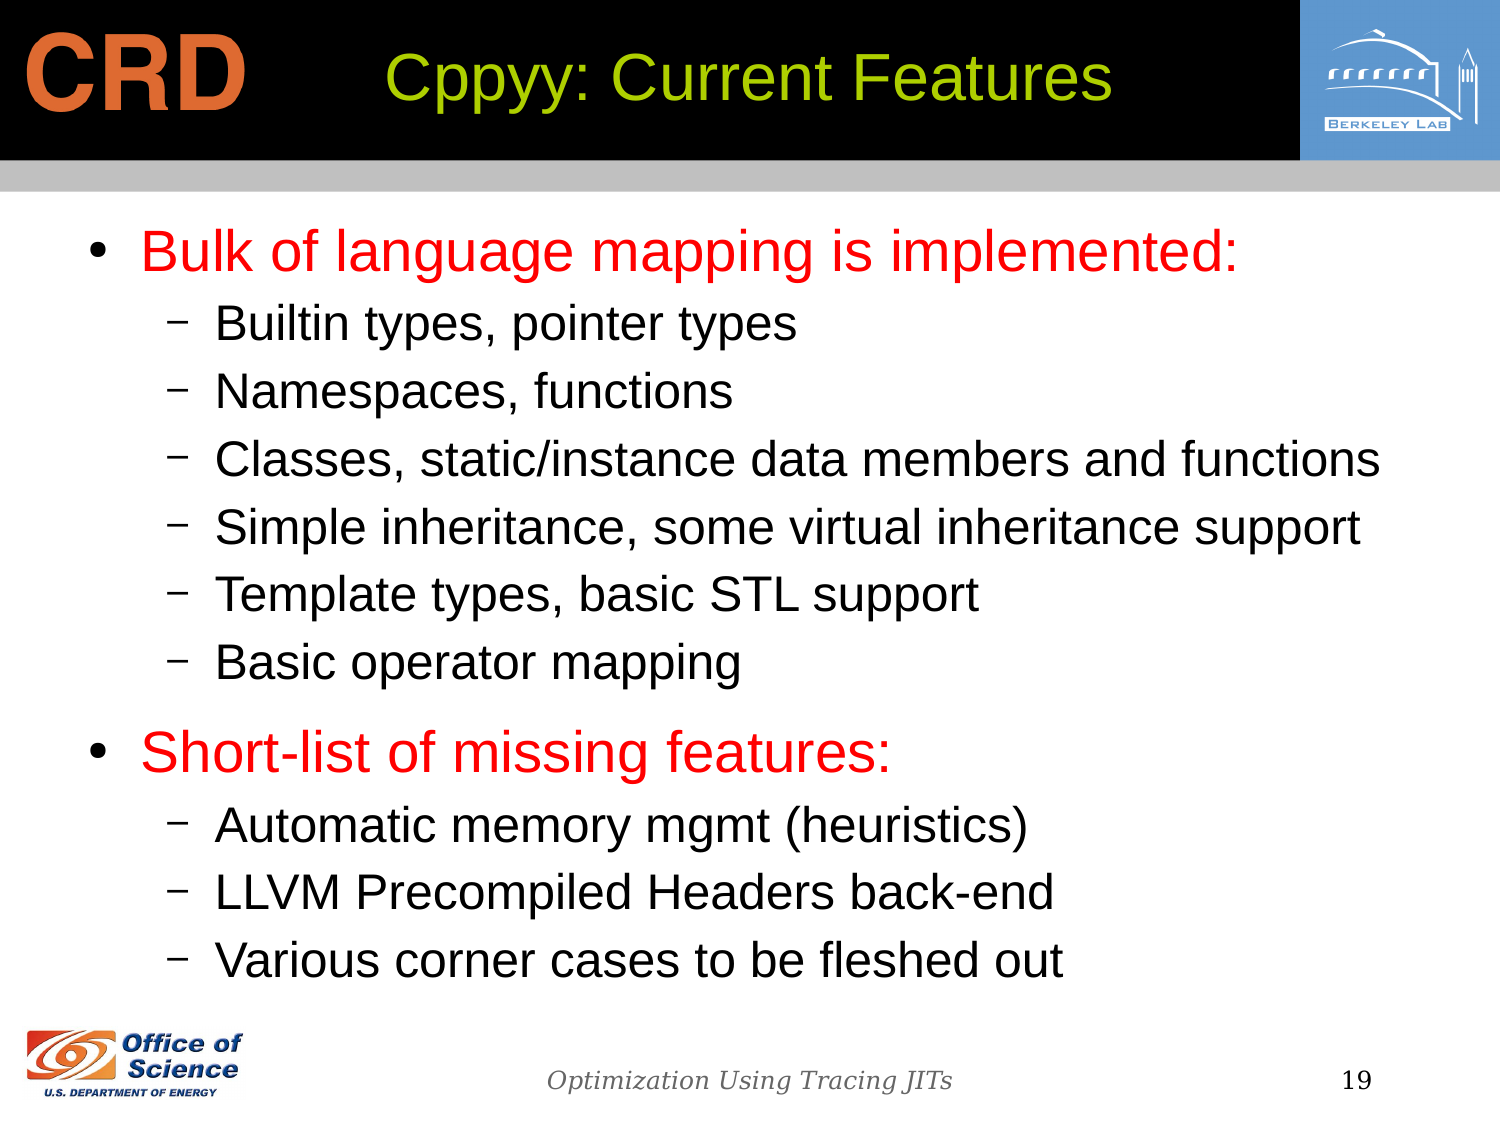

# Cppyy: Current Features
Bulk of language mapping is implemented:
Builtin types, pointer types
Namespaces, functions
Classes, static/instance data members and functions
Simple inheritance, some virtual inheritance support
Template types, basic STL support
Basic operator mapping
Short-list of missing features:
Automatic memory mgmt (heuristics)
LLVM Precompiled Headers back-end
Various corner cases to be fleshed out
Optimization Using Tracing JITs
19